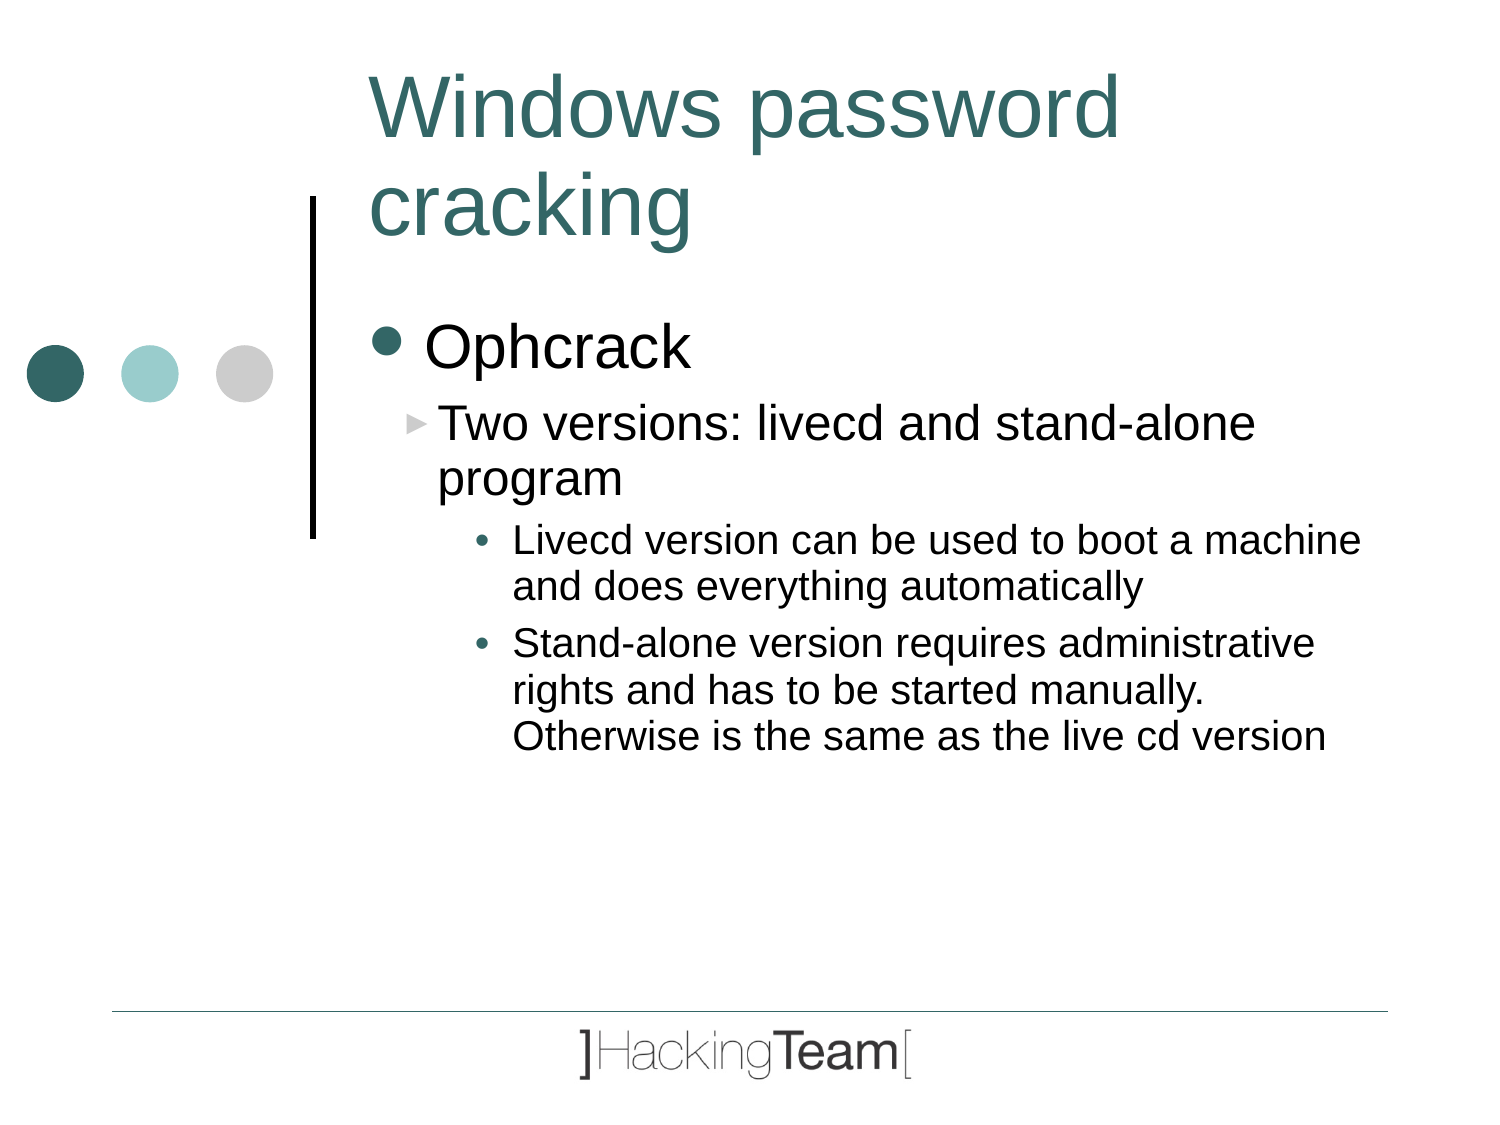

# Windows password cracking
Ophcrack
Two versions: livecd and stand-alone program
Livecd version can be used to boot a machine and does everything automatically
Stand-alone version requires administrative rights and has to be started manually. Otherwise is the same as the live cd version